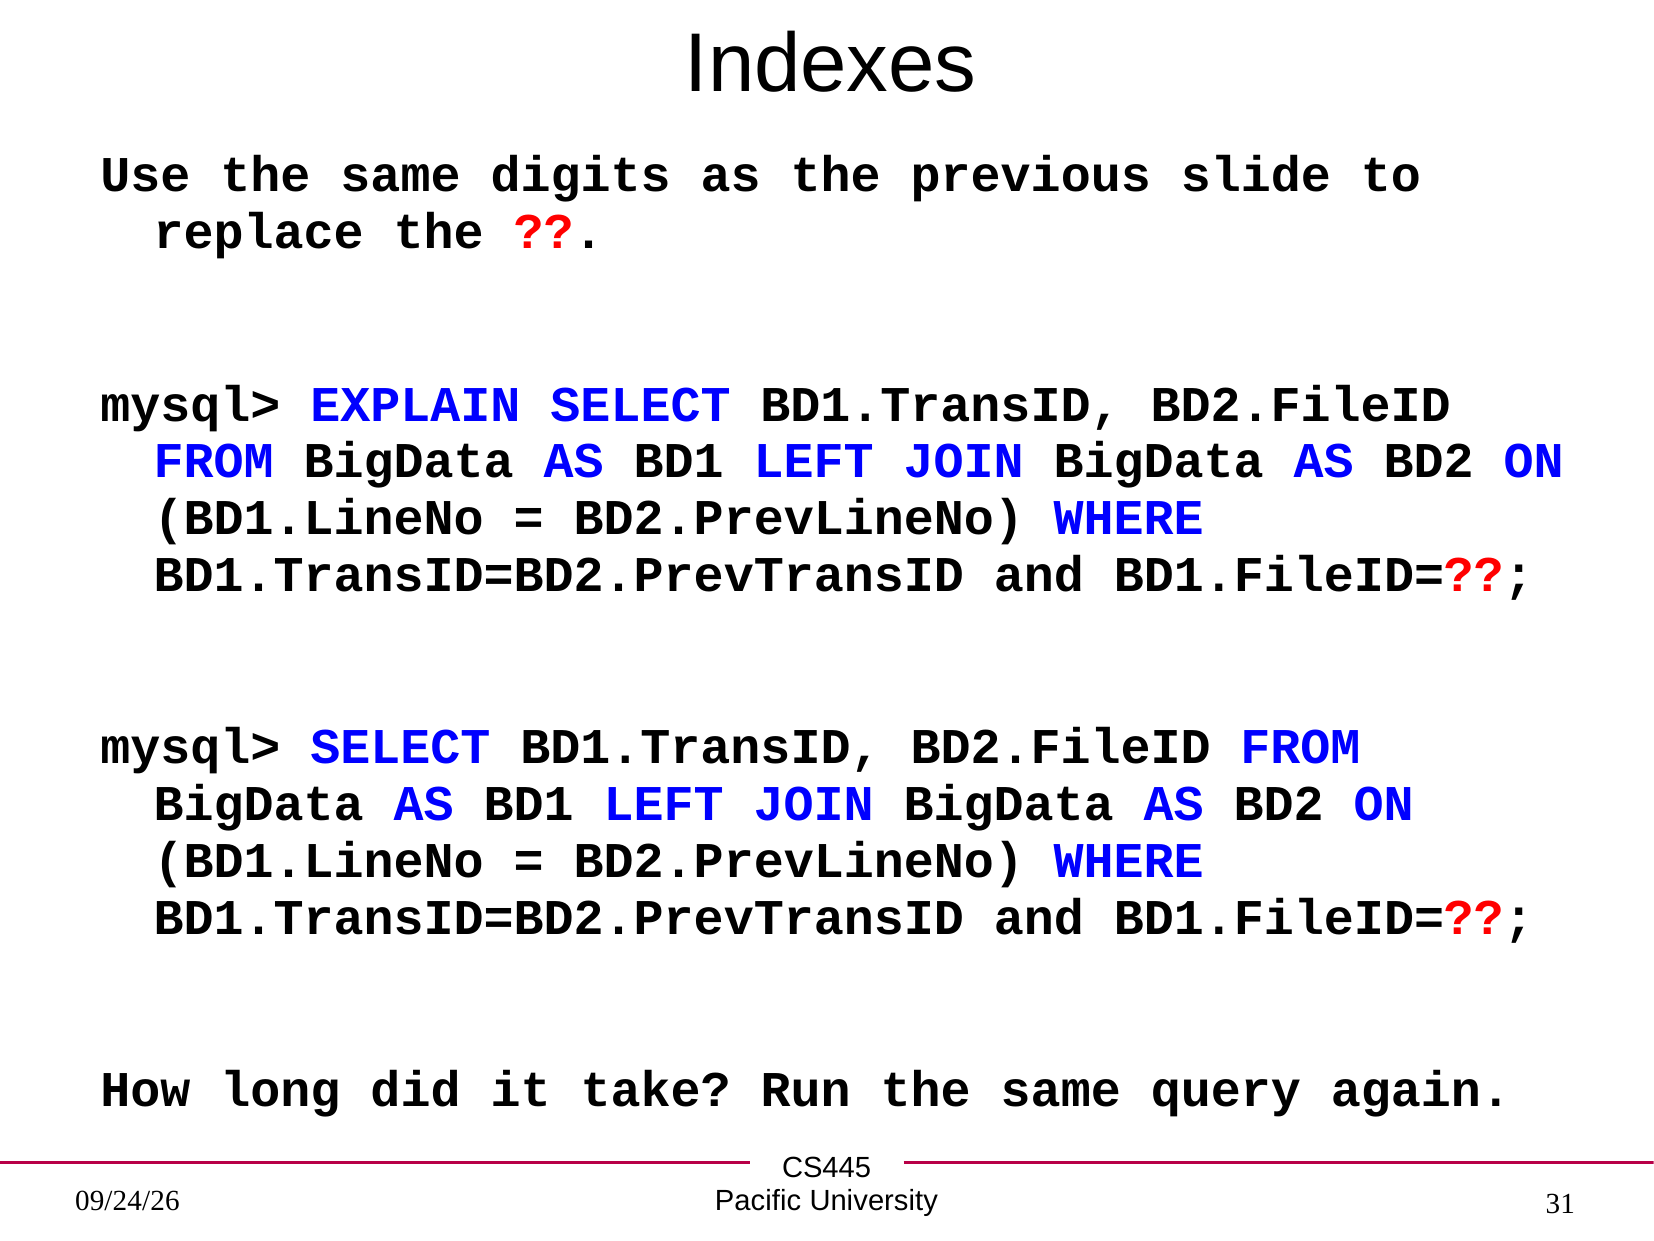

# Indexes
Use the same digits as the previous slide to replace the ??.
mysql> EXPLAIN SELECT BD1.TransID, BD2.FileID FROM BigData AS BD1 LEFT JOIN BigData AS BD2 ON (BD1.LineNo = BD2.PrevLineNo) WHERE BD1.TransID=BD2.PrevTransID and BD1.FileID=??;
mysql> SELECT BD1.TransID, BD2.FileID FROM BigData AS BD1 LEFT JOIN BigData AS BD2 ON (BD1.LineNo = BD2.PrevLineNo) WHERE BD1.TransID=BD2.PrevTransID and BD1.FileID=??;
How long did it take? Run the same query again.